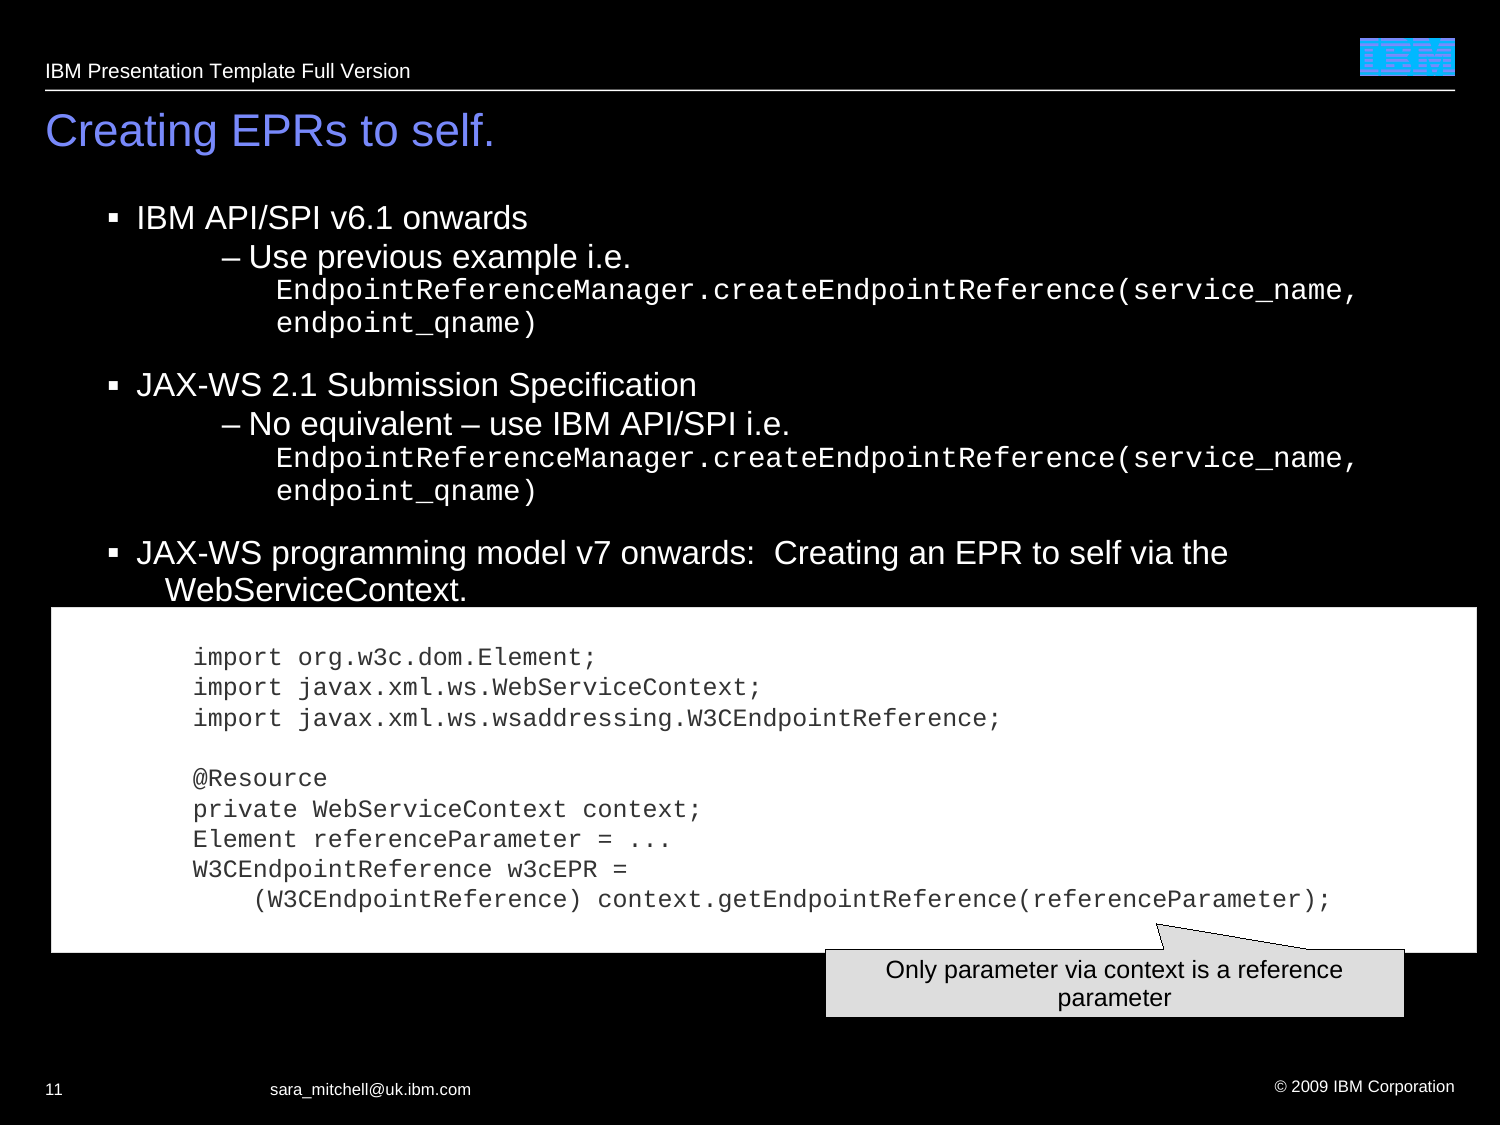

IBM Presentation Template Full Version
# Creating EPRs to self.
IBM API/SPI v6.1 onwards
Use previous example i.e. EndpointReferenceManager.createEndpointReference(service_name, endpoint_qname)
JAX-WS 2.1 Submission Specification
No equivalent – use IBM API/SPI i.e. EndpointReferenceManager.createEndpointReference(service_name, endpoint_qname)
JAX-WS programming model v7 onwards: Creating an EPR to self via the WebServiceContext.
import org.w3c.dom.Element;
import javax.xml.ws.WebServiceContext;
import javax.xml.ws.wsaddressing.W3CEndpointReference;
@Resource
private WebServiceContext context;
Element referenceParameter = ...
W3CEndpointReference w3cEPR =
 (W3CEndpointReference) context.getEndpointReference(referenceParameter);
Only parameter via context is a reference parameter
11